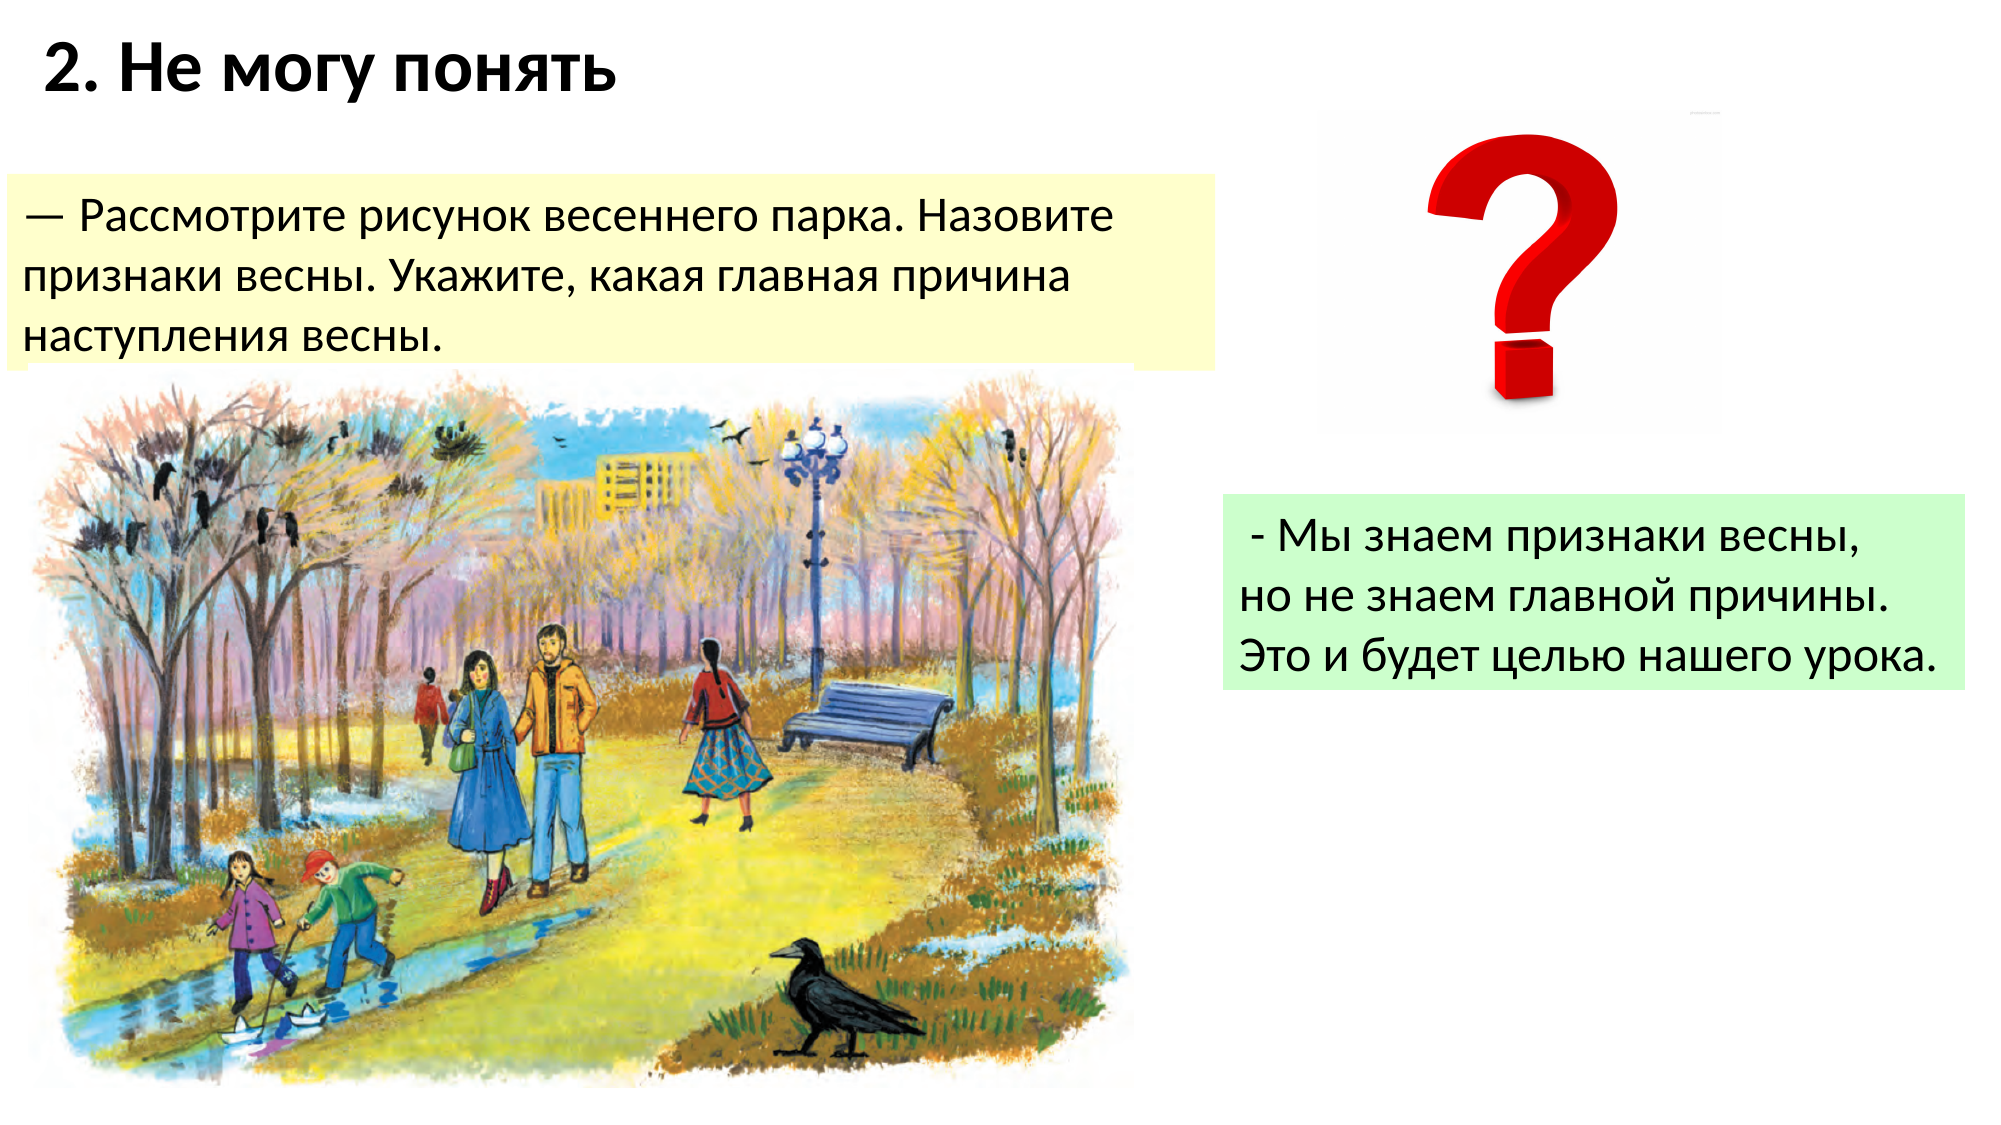

# 2. Не могу понять
— Рассмотрите рисунок весеннего парка. Назовите
признаки весны. Укажите, какая главная причина наступления весны.
 - Мы знаем признаки весны,
но не знаем главной причины.
Это и будет целью нашего урока.